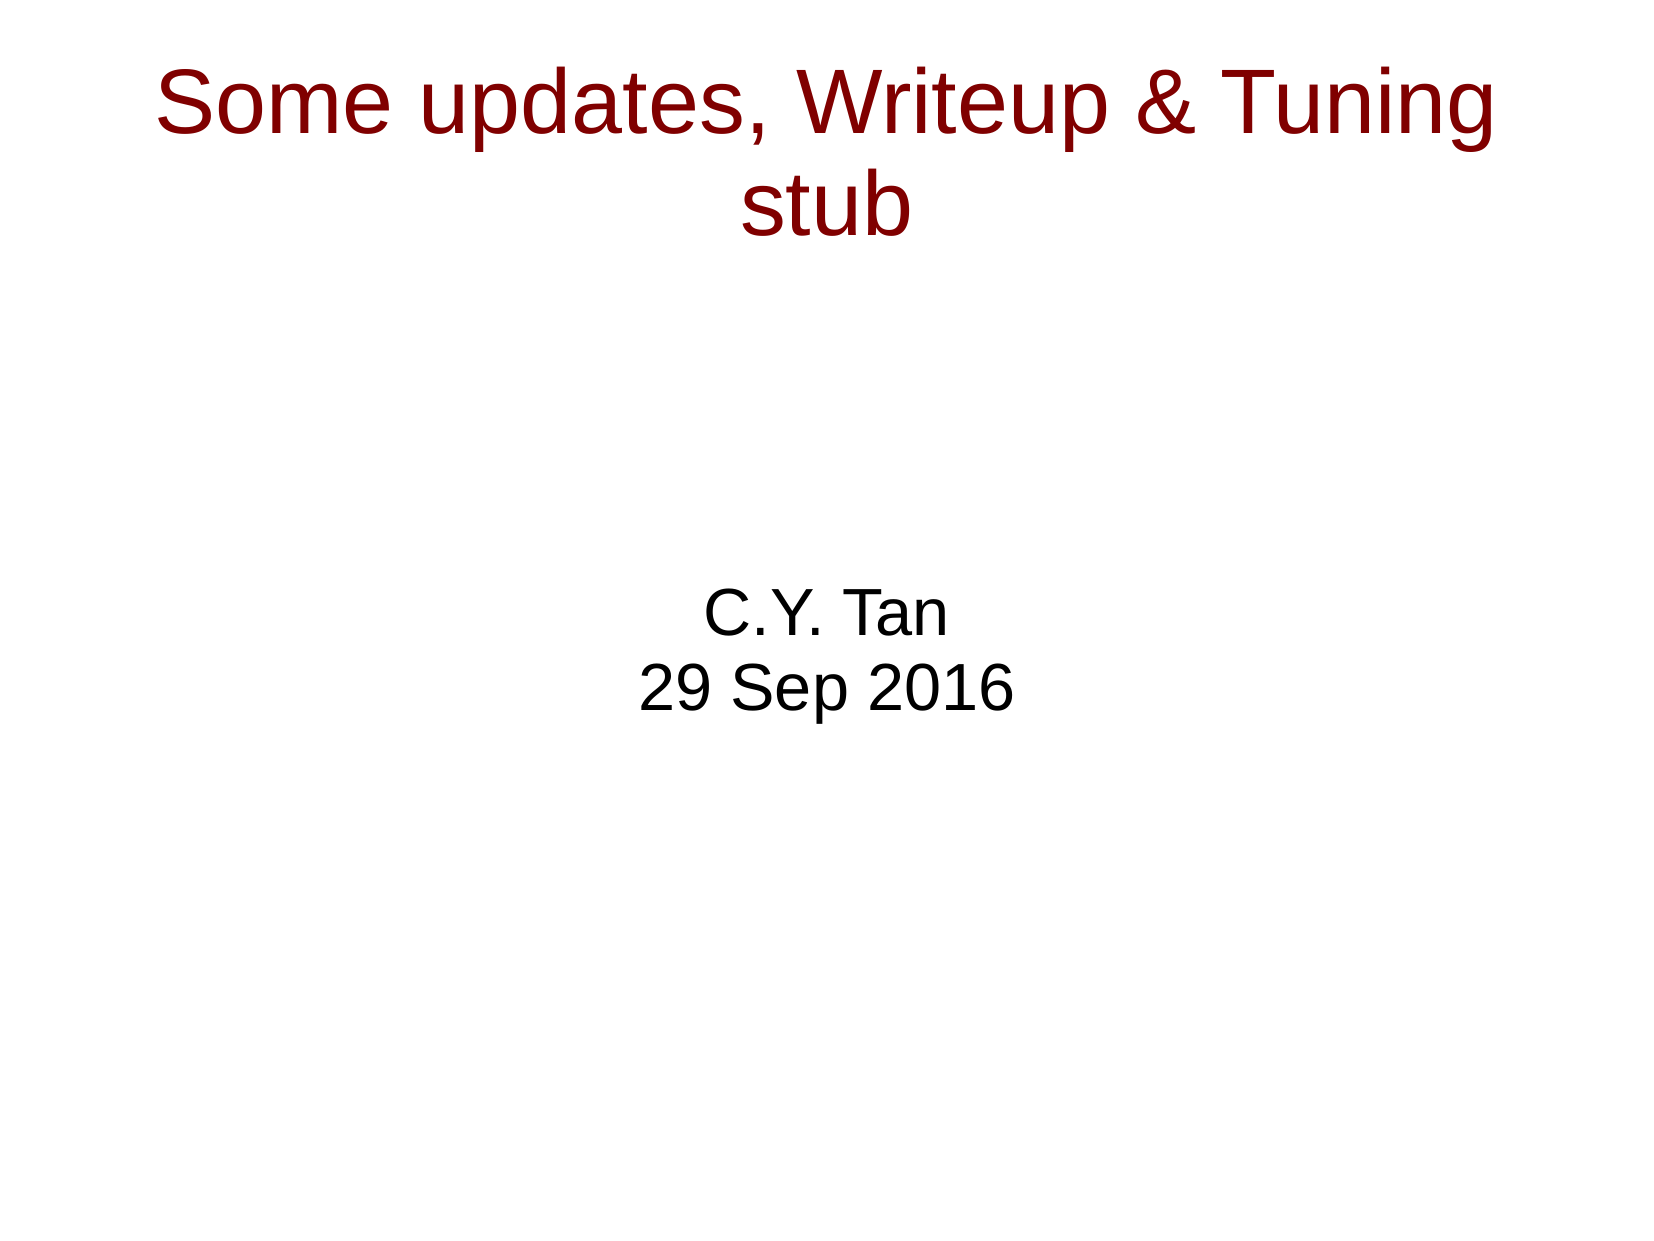

# Some updates, Writeup & Tuning stub
C.Y. Tan
29 Sep 2016